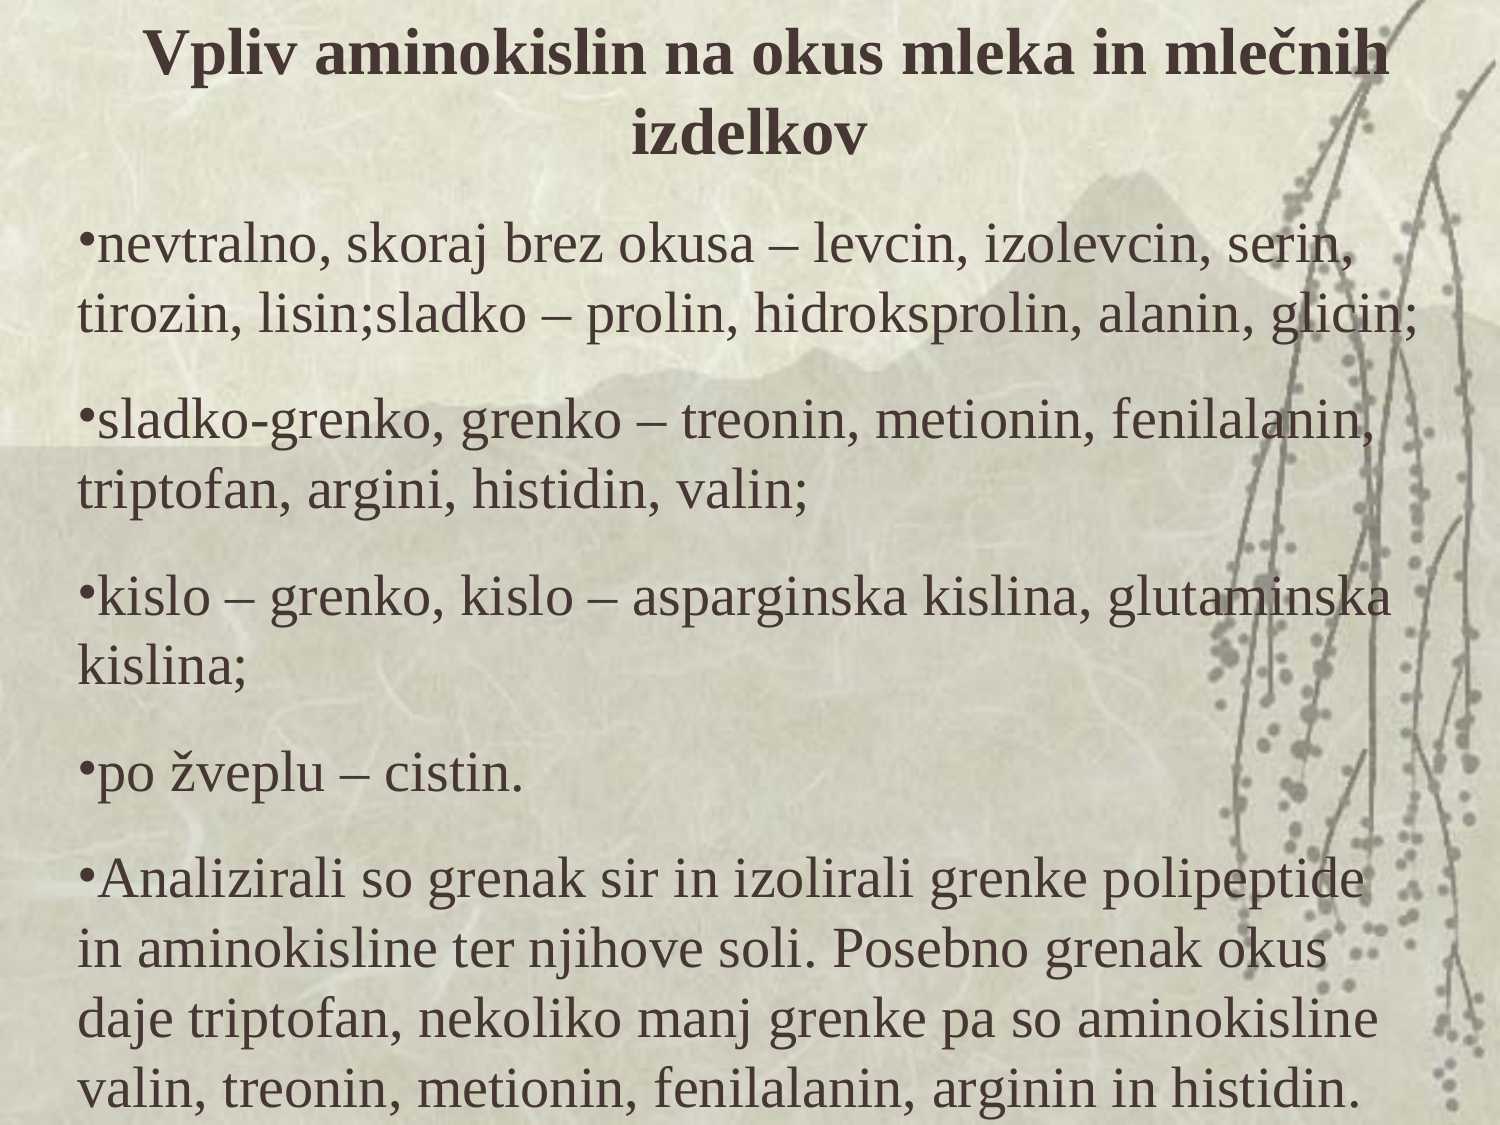

Vpliv aminokislin na okus mleka in mlečnih izdelkov
nevtralno, skoraj brez okusa – levcin, izolevcin, serin, tirozin, lisin;sladko – prolin, hidroksprolin, alanin, glicin;
sladko-grenko, grenko – treonin, metionin, fenilalanin, triptofan, argini, histidin, valin;
kislo – grenko, kislo – asparginska kislina, glutaminska kislina;
po žveplu – cistin.
Analizirali so grenak sir in izolirali grenke polipeptide in aminokisline ter njihove soli. Posebno grenak okus daje triptofan, nekoliko manj grenke pa so aminokisline valin, treonin, metionin, fenilalanin, arginin in histidin.